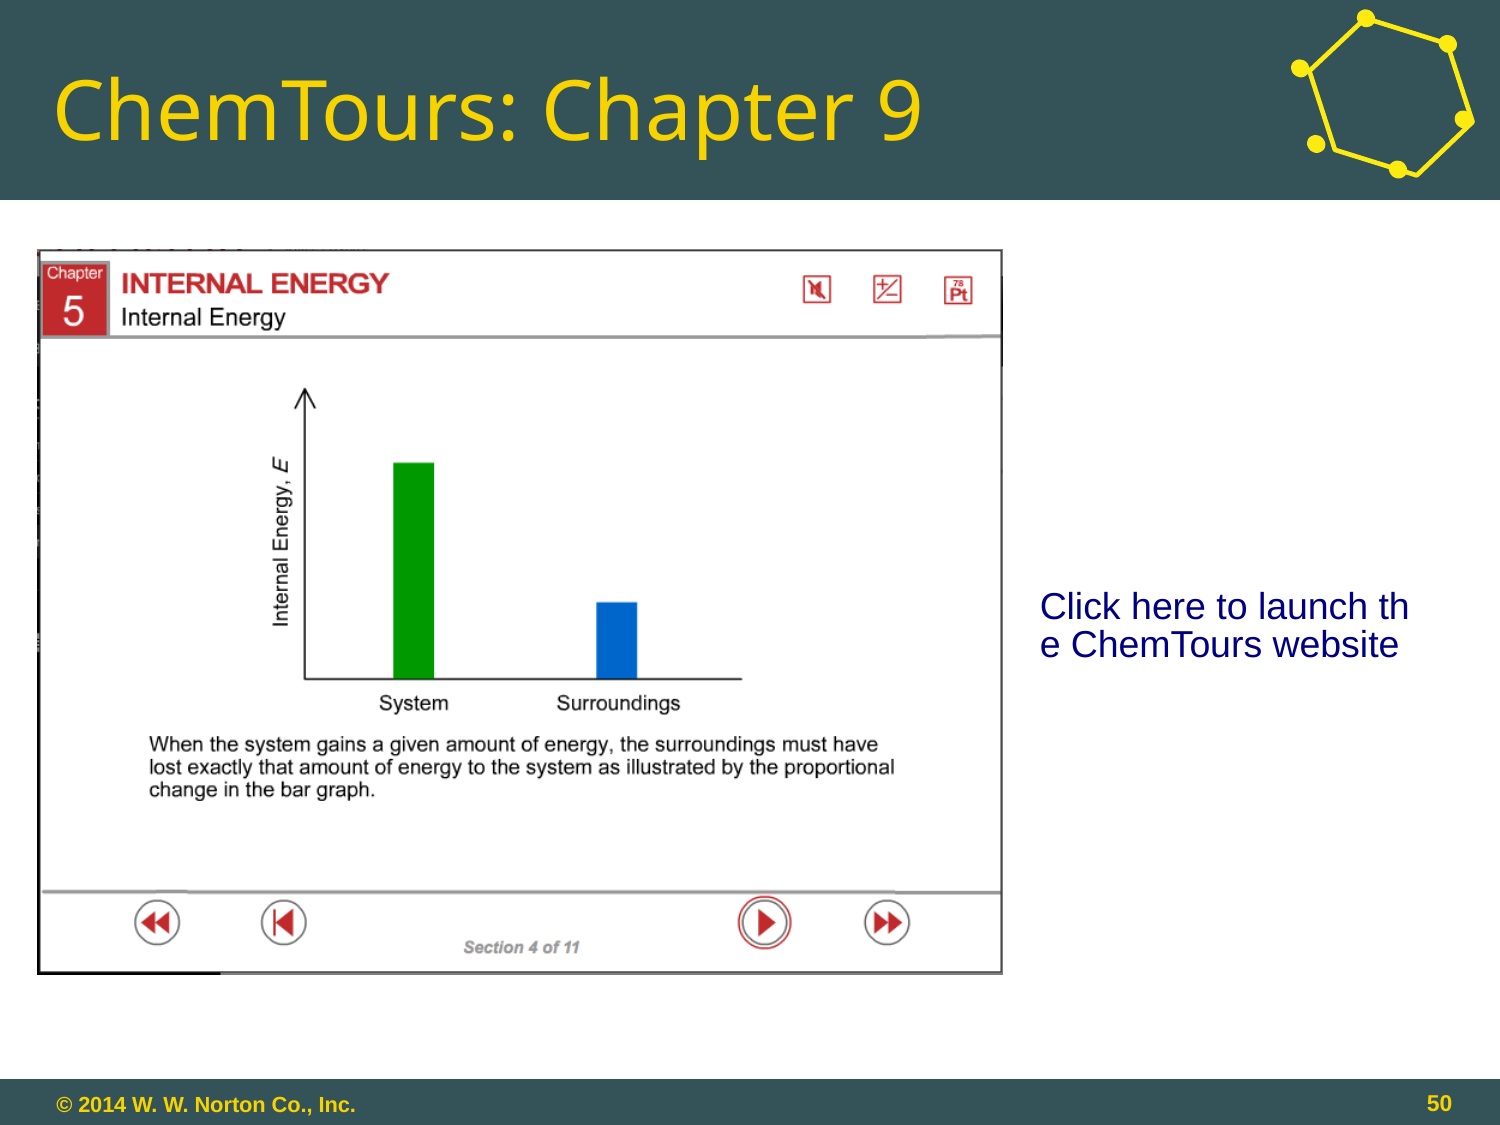

# ChemTours: Chapter 9
Click here to launch the ChemTours website